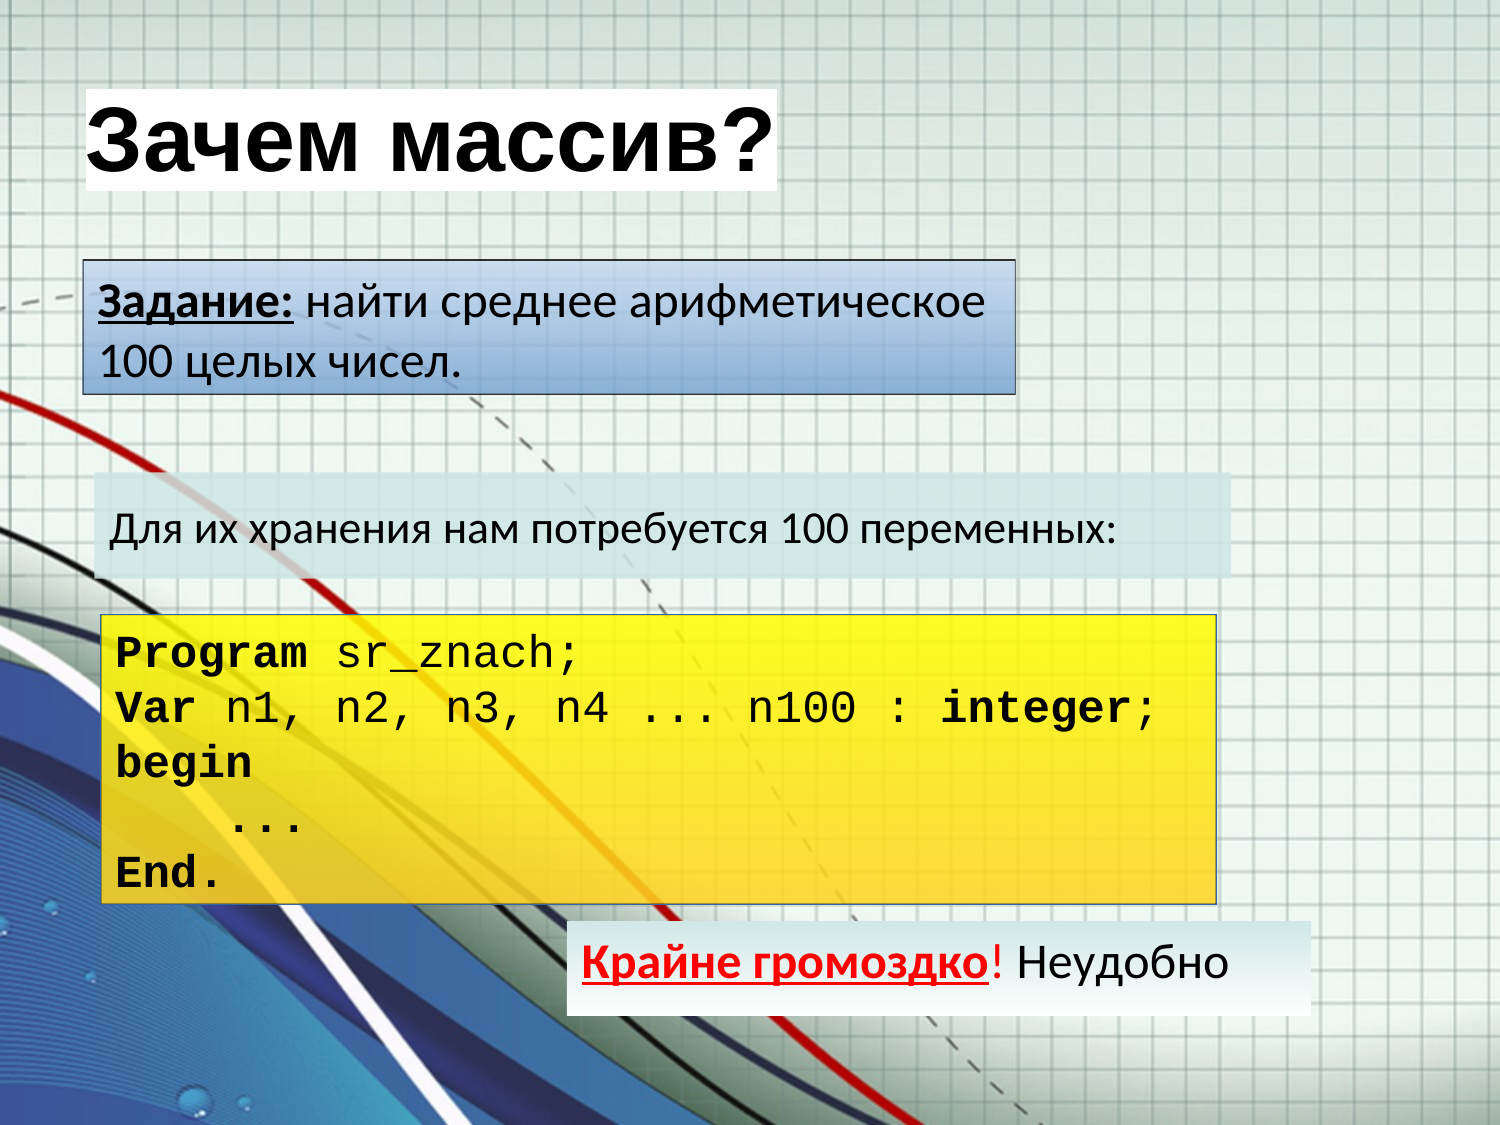

# Зачем массив?
Задание: найти среднее арифметическое 100 целых чисел.
Для их хранения нам потребуется 100 переменных:
Program sr_znach;
Var n1, n2, n3, n4 ... n100 : integer;
begin
    ...
End.
Крайне громоздко! Неудобно